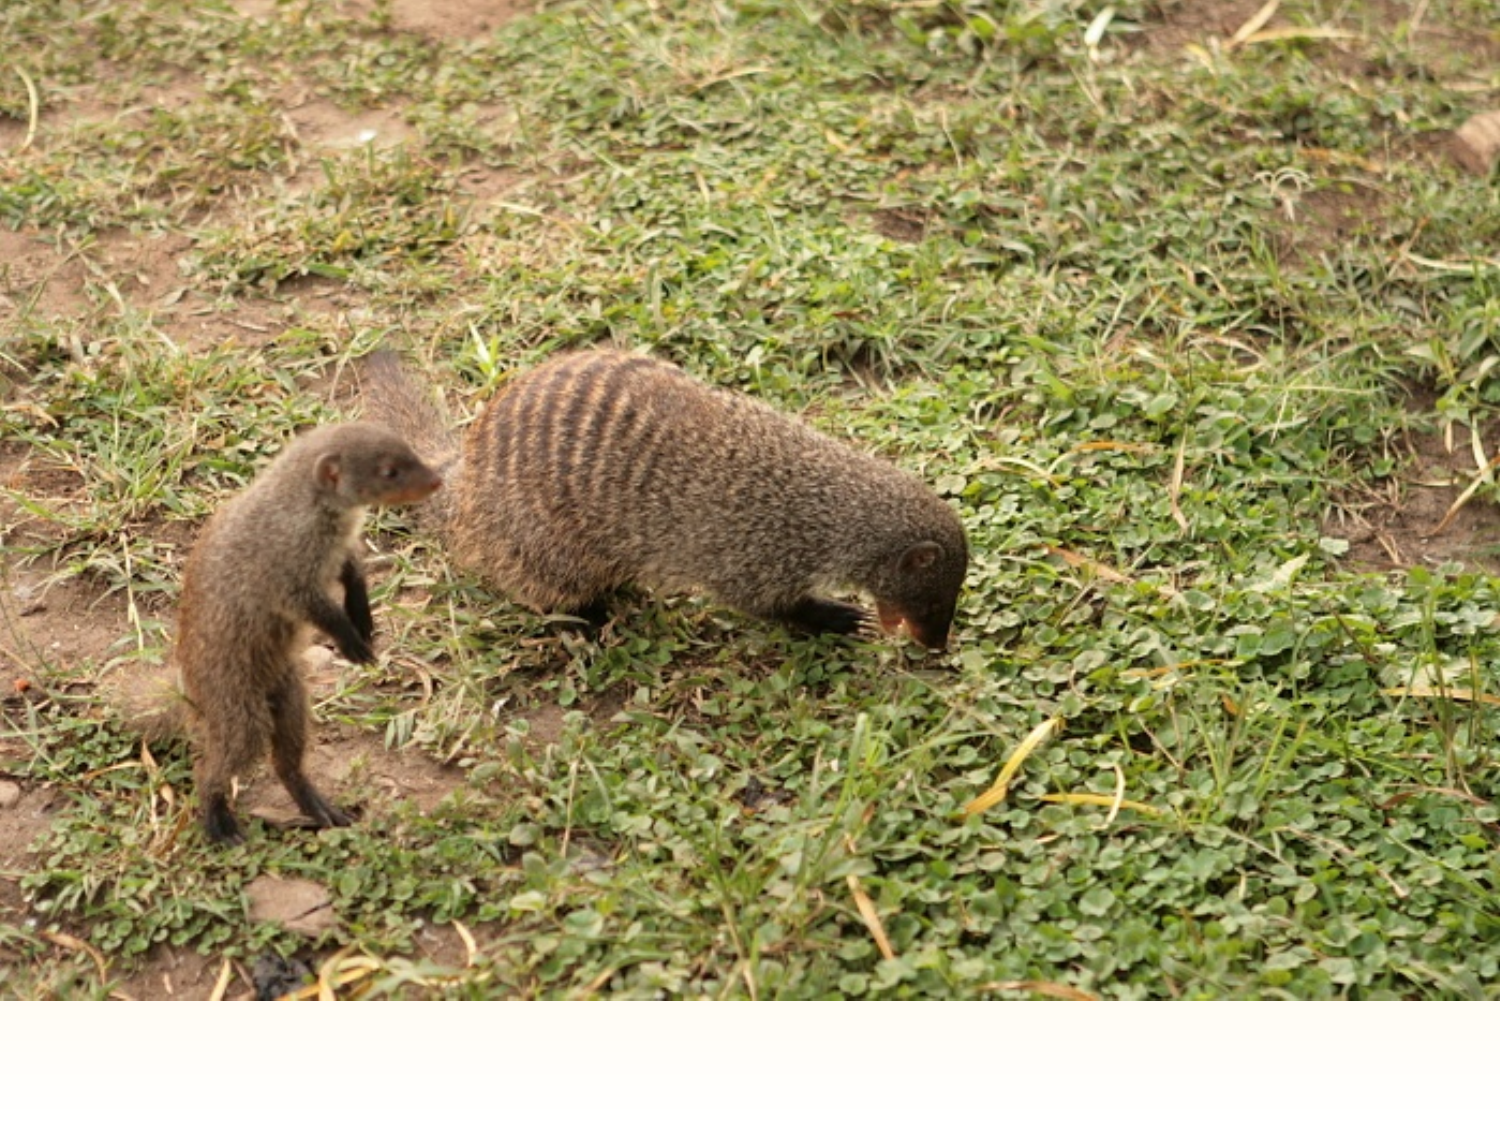

# MANGUSTY JSOU MALÉ ŠELMY ŽIJÍCÍ VE VELKÝCH RODINNÝCH SKUPINÁCH AŽ O 30 JEDINCÍCH. MAJÍ TAKÉ NOČNÍ AKTIVITU PODOBNĚ JAKO LVI?
ne, jsou to šelmy s denní aktivitou
ČÍM SE MANGUSTY ŽIVÍ?
bezobratlými živočichy